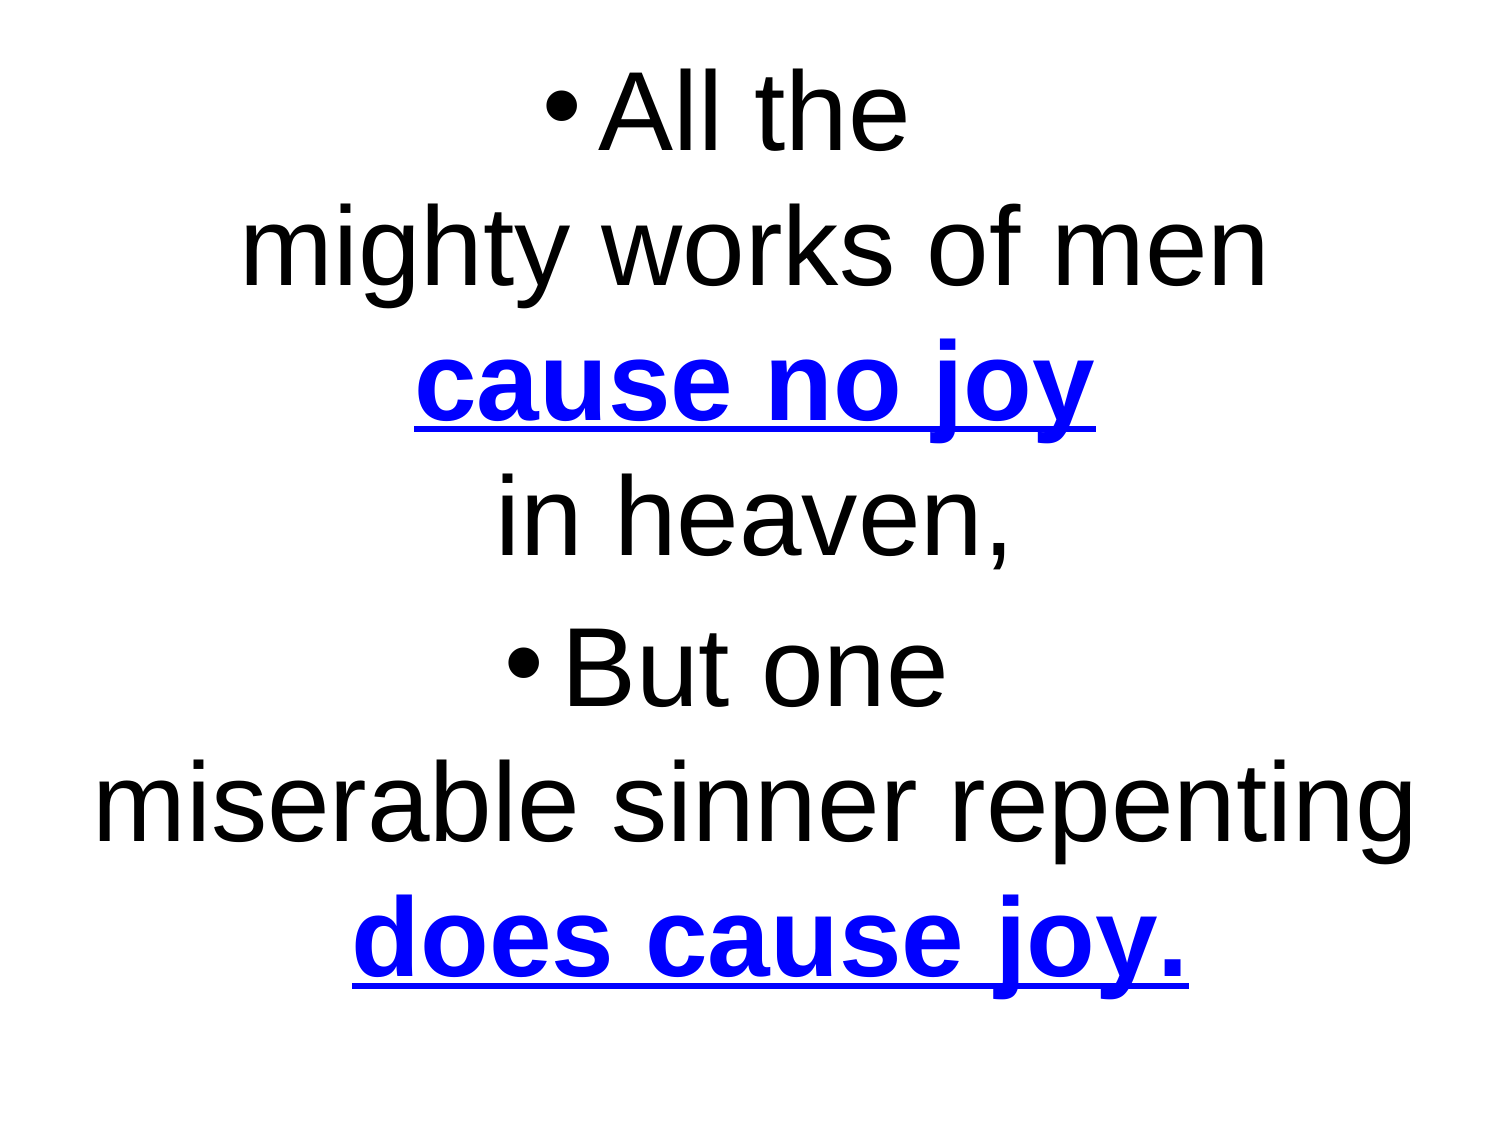

# All the mighty works of men cause no joy in heaven,
But one
miserable sinner repenting
does cause joy.